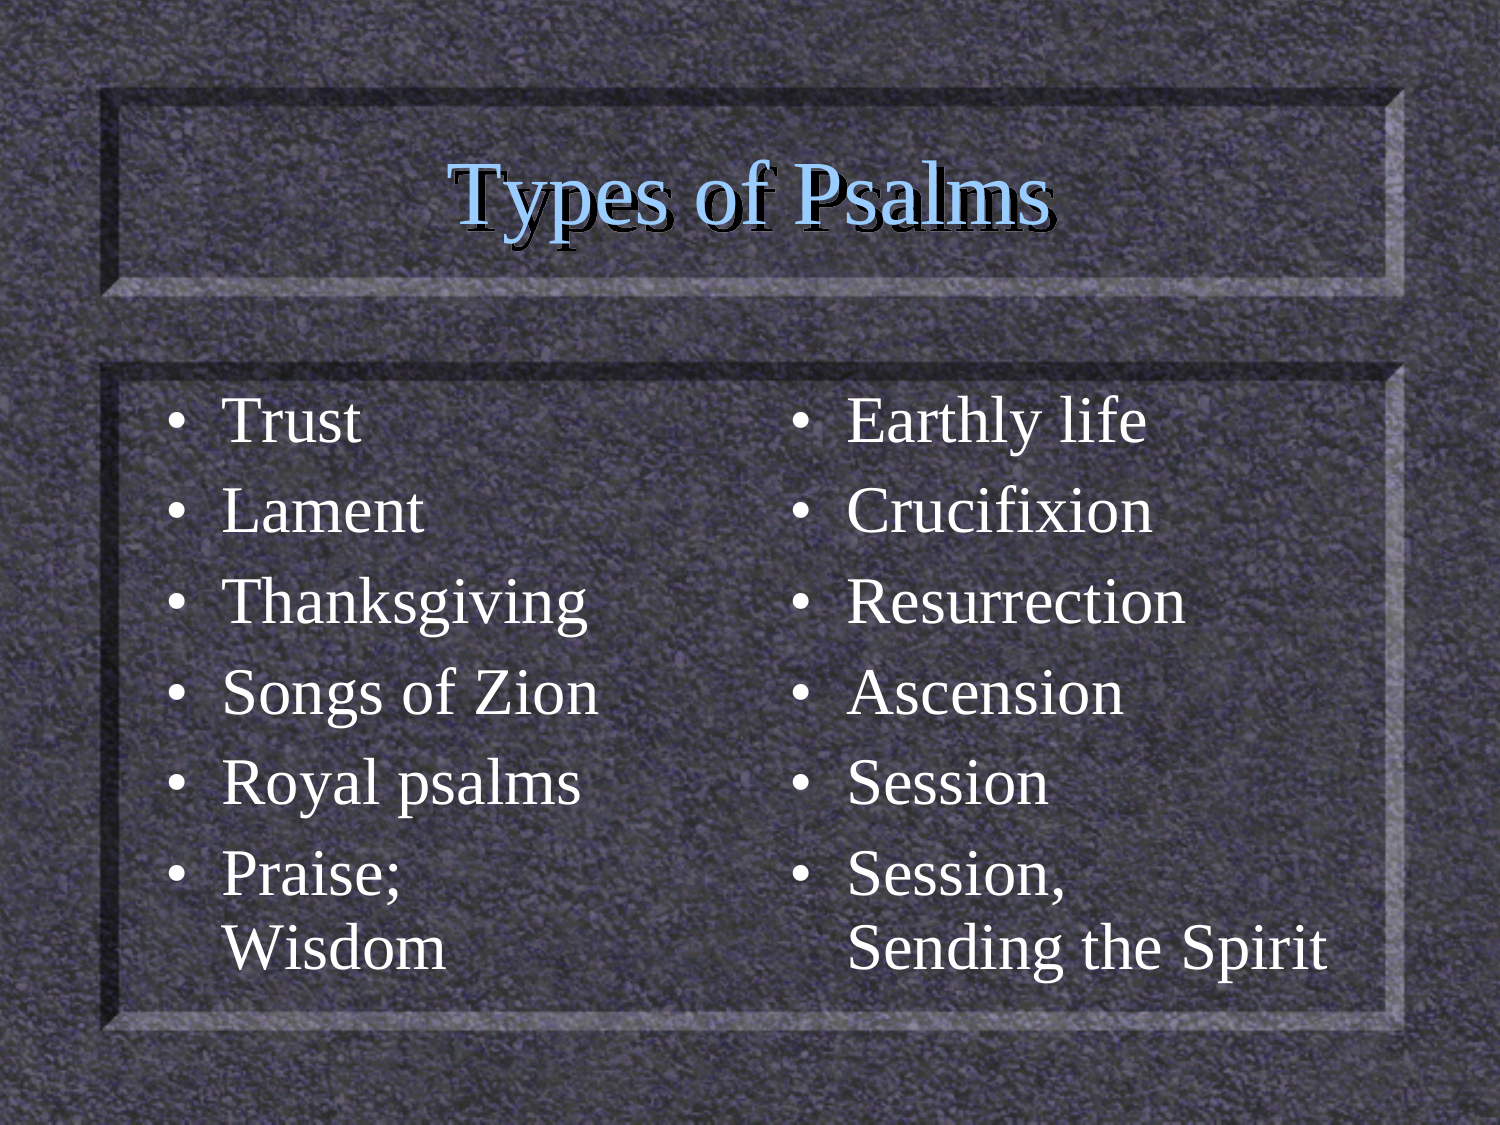

# Types of Psalms
Trust
Lament
Thanksgiving
Songs of Zion
Royal psalms
Praise;
Wisdom
Earthly life
Crucifixion
Resurrection
Ascension
Session
Session,
Sending the Spirit